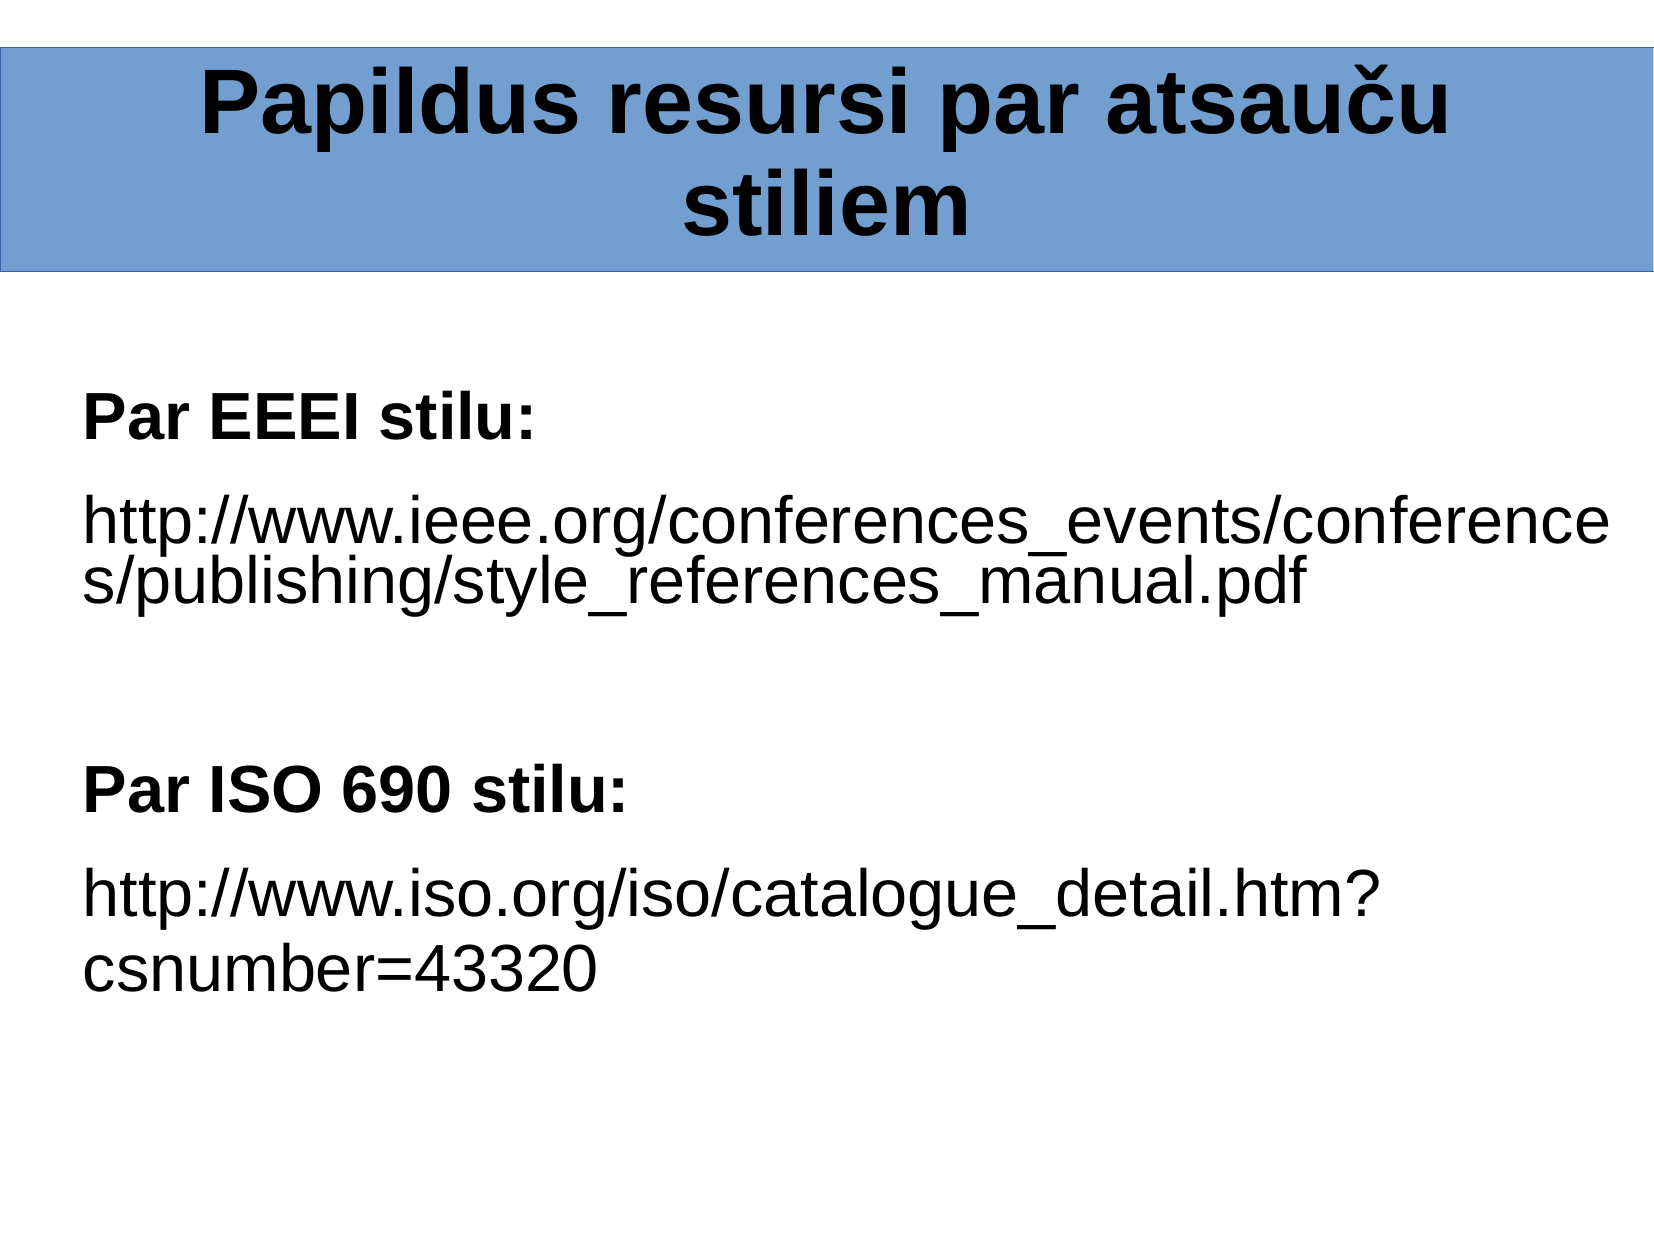

# Papildus resursi par atsauču stiliem
Par EEEI stilu:
http://www.ieee.org/conferences_events/conferences/publishing/style_references_manual.pdf
Par ISO 690 stilu:
http://www.iso.org/iso/catalogue_detail.htm?csnumber=43320